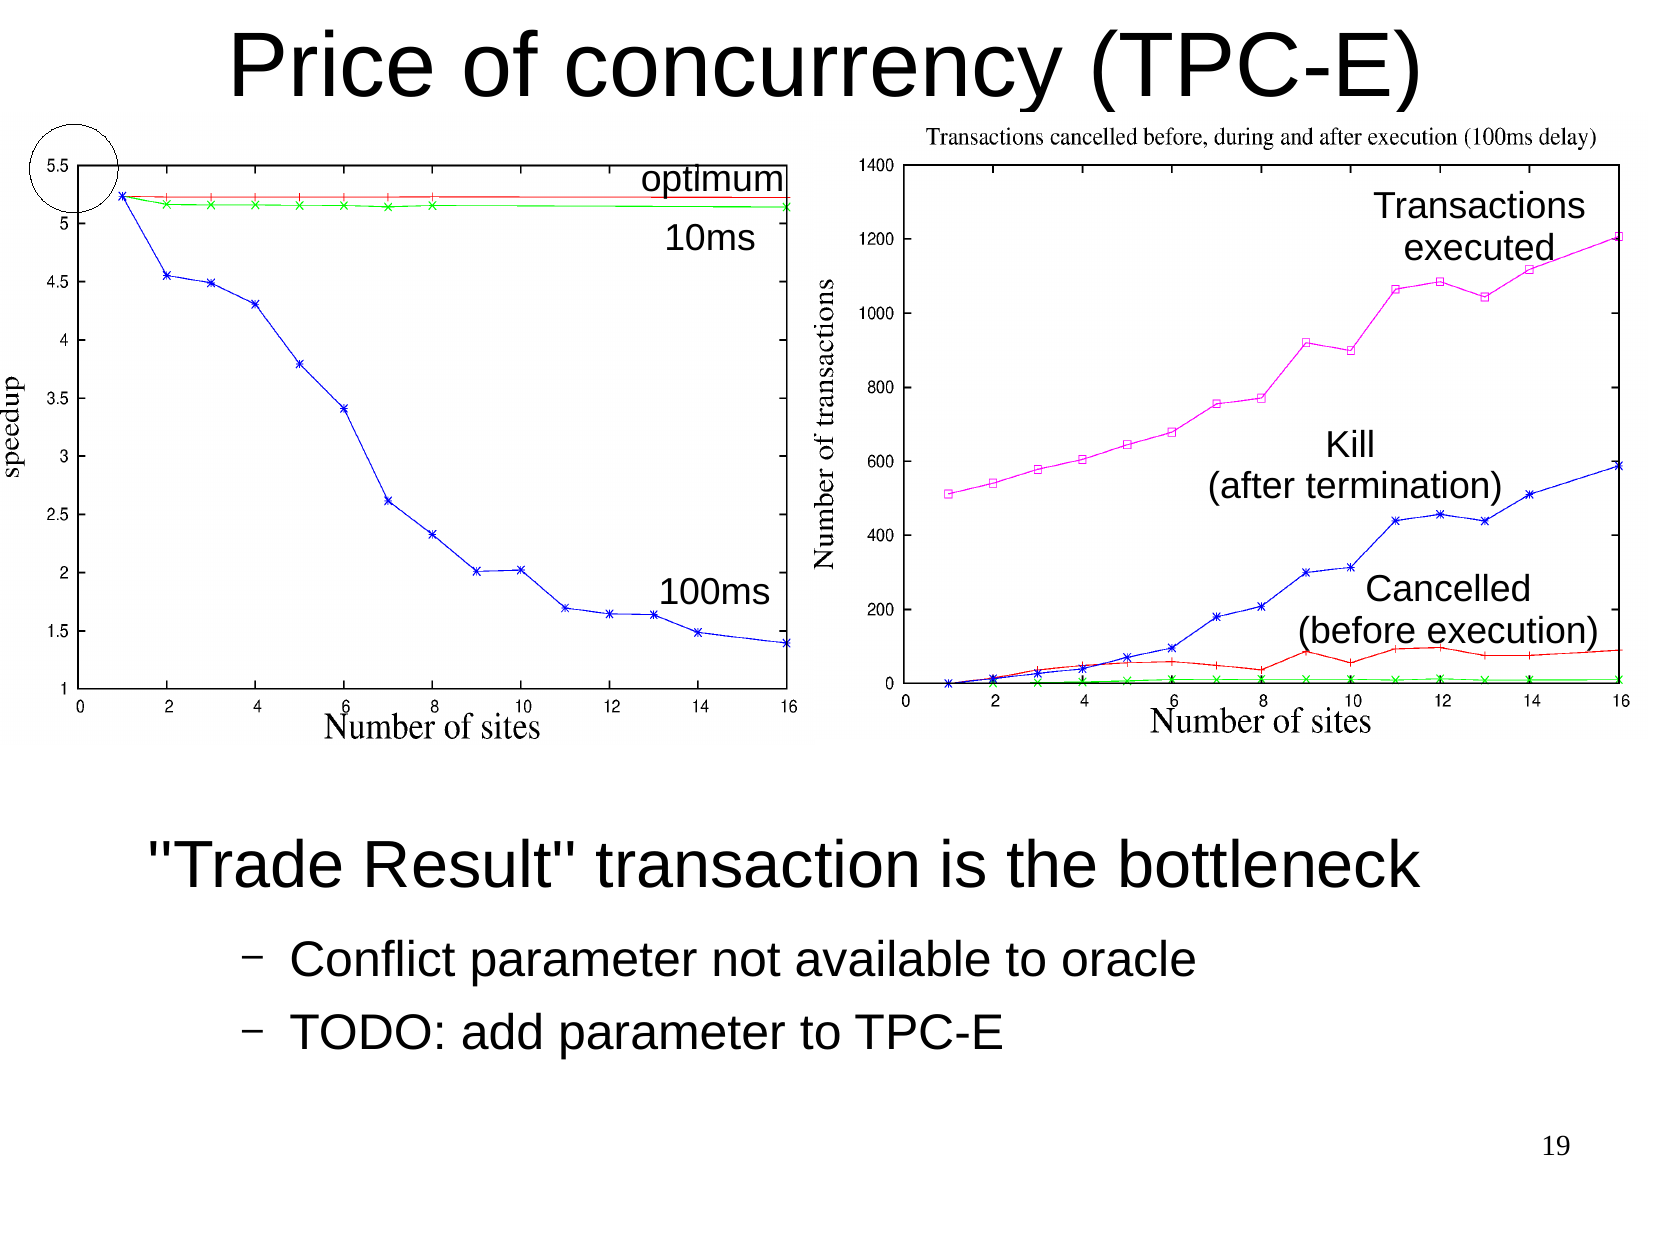

# Price of concurrency (TPC-E)
optimum
Transactions
executed
10ms
Kill
(after termination)
Cancelled
(before execution)
100ms
''Trade Result'' transaction is the bottleneck
Conflict parameter not available to oracle
TODO: add parameter to TPC-E
19